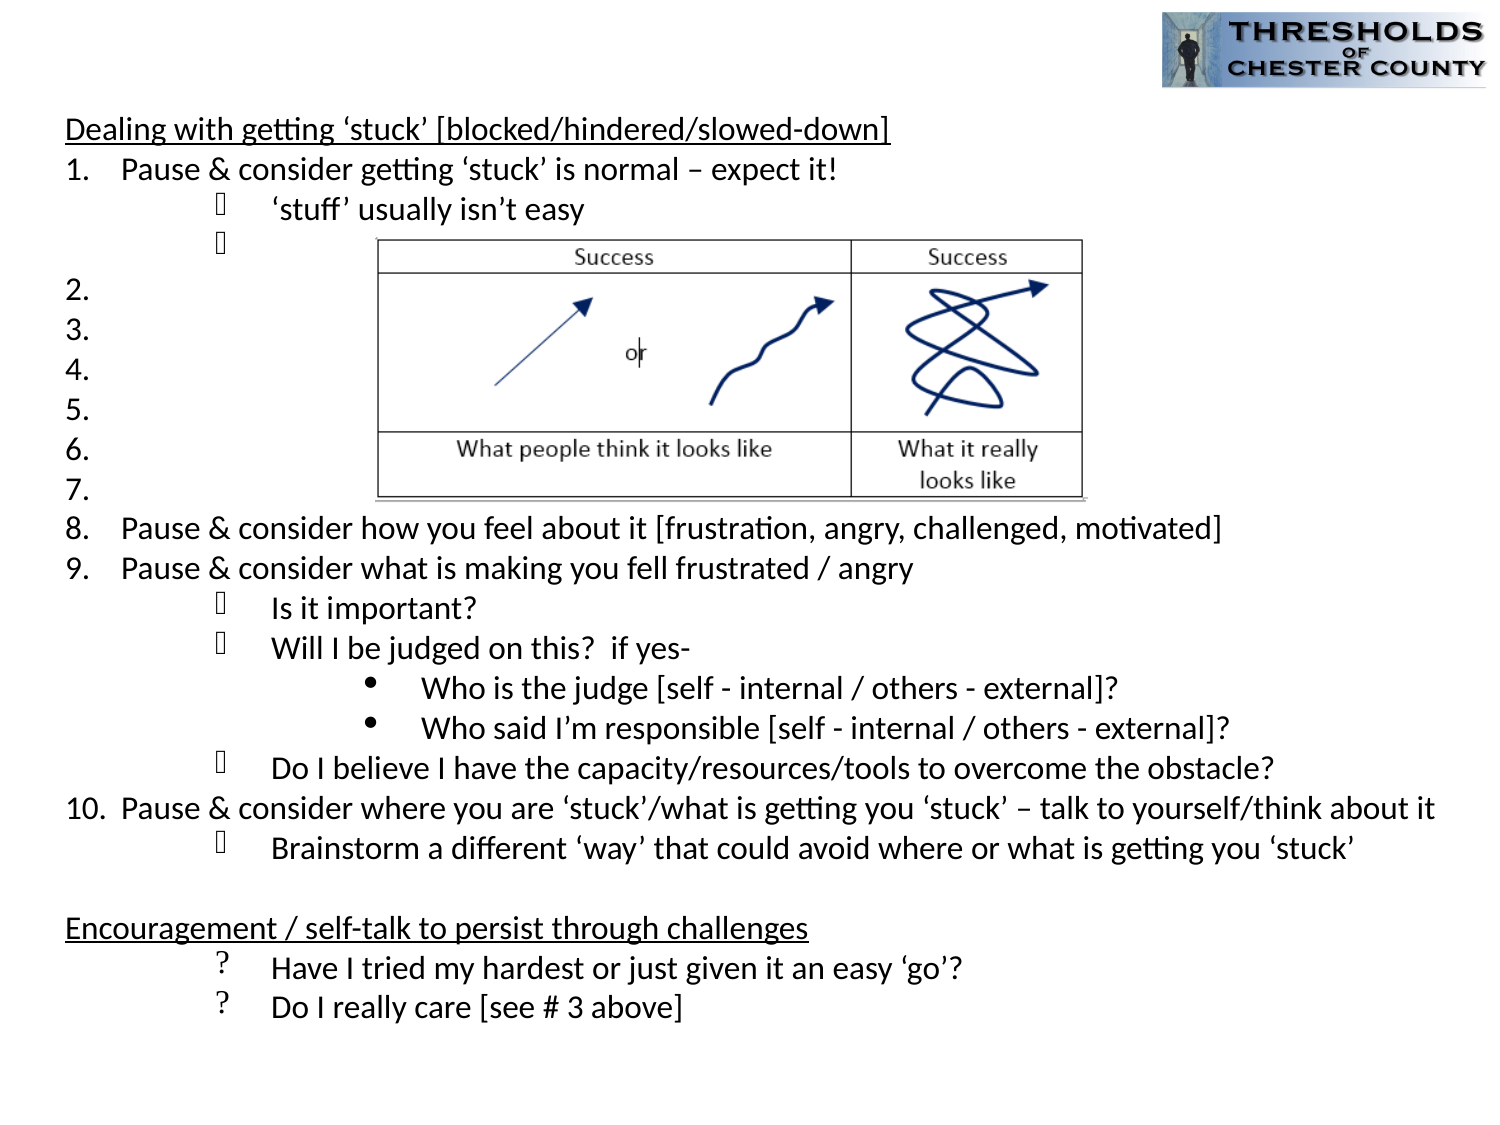

Dealing with getting ‘stuck’ [blocked/hindered/slowed-down]
Pause & consider getting ‘stuck’ is normal – expect it!
‘stuff’ usually isn’t easy
Pause & consider how you feel about it [frustration, angry, challenged, motivated]
Pause & consider what is making you fell frustrated / angry
Is it important?
Will I be judged on this? if yes-
Who is the judge [self - internal / others - external]?
Who said I’m responsible [self - internal / others - external]?
Do I believe I have the capacity/resources/tools to overcome the obstacle?
Pause & consider where you are ‘stuck’/what is getting you ‘stuck’ – talk to yourself/think about it
Brainstorm a different ‘way’ that could avoid where or what is getting you ‘stuck’
Encouragement / self-talk to persist through challenges
Have I tried my hardest or just given it an easy ‘go’?
Do I really care [see # 3 above]